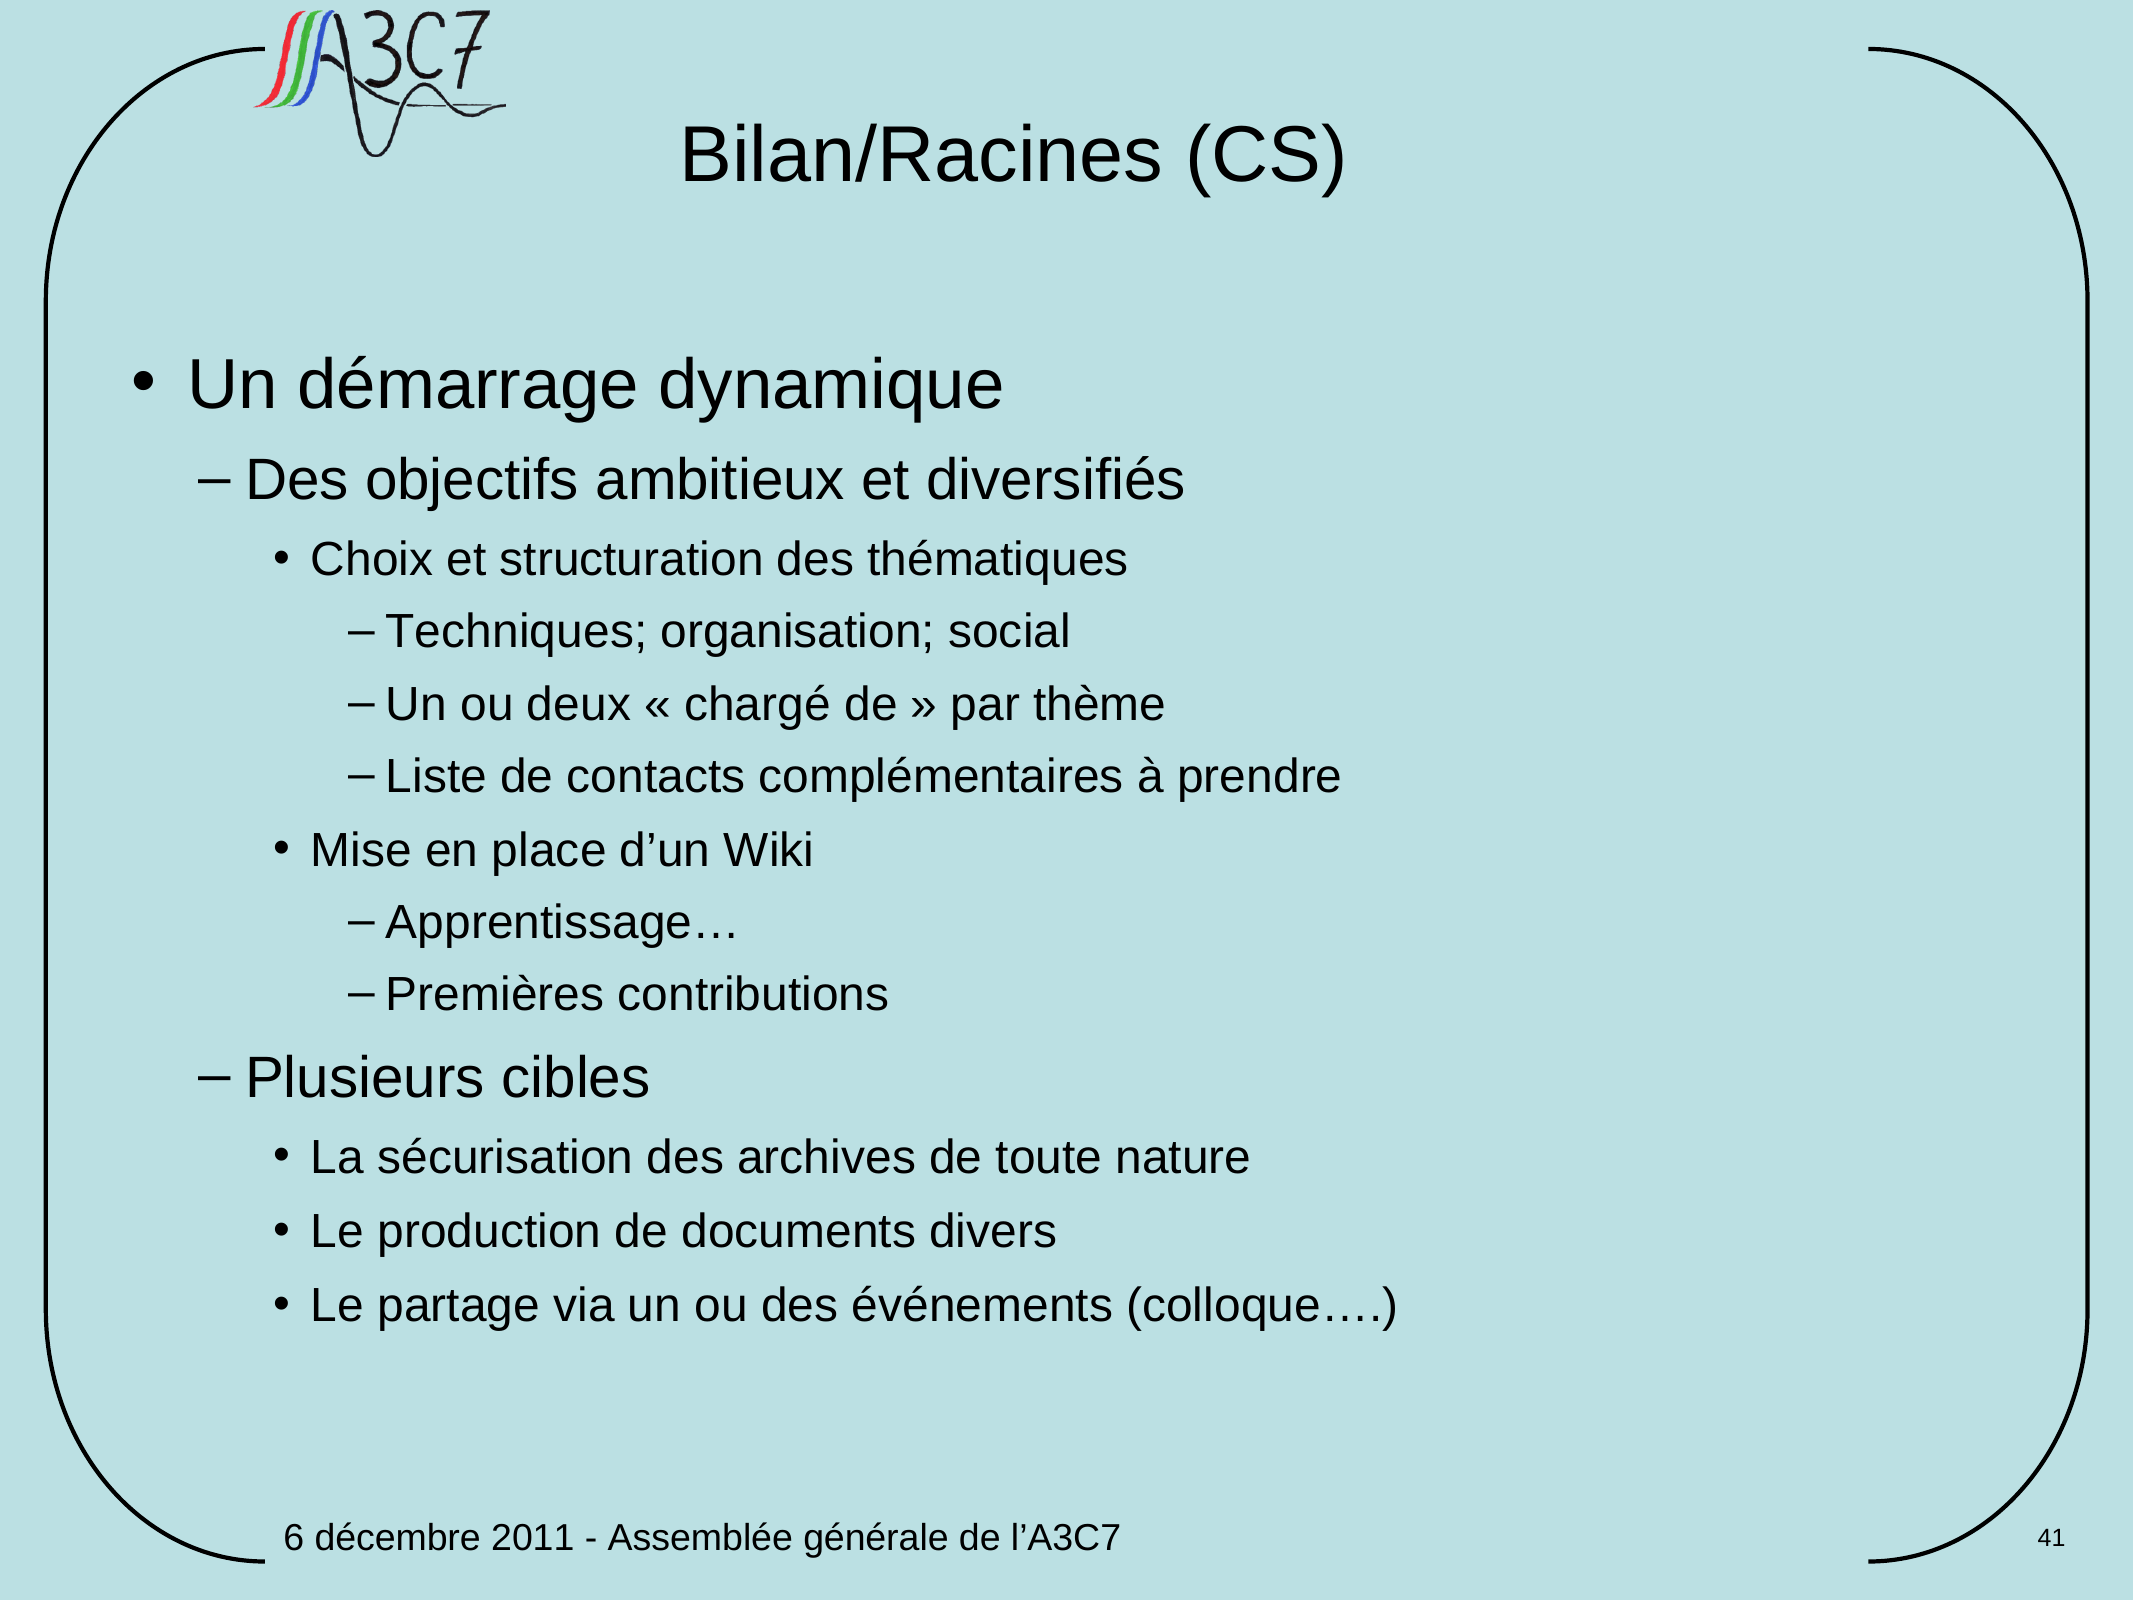

# Bilan/Racines (CS)
Un démarrage dynamique
Des objectifs ambitieux et diversifiés
Choix et structuration des thématiques
Techniques; organisation; social
Un ou deux « chargé de » par thème
Liste de contacts complémentaires à prendre
Mise en place d’un Wiki
Apprentissage…
Premières contributions
Plusieurs cibles
La sécurisation des archives de toute nature
Le production de documents divers
Le partage via un ou des événements (colloque….)
6 décembre 2011 - Assemblée générale de l’A3C7
41